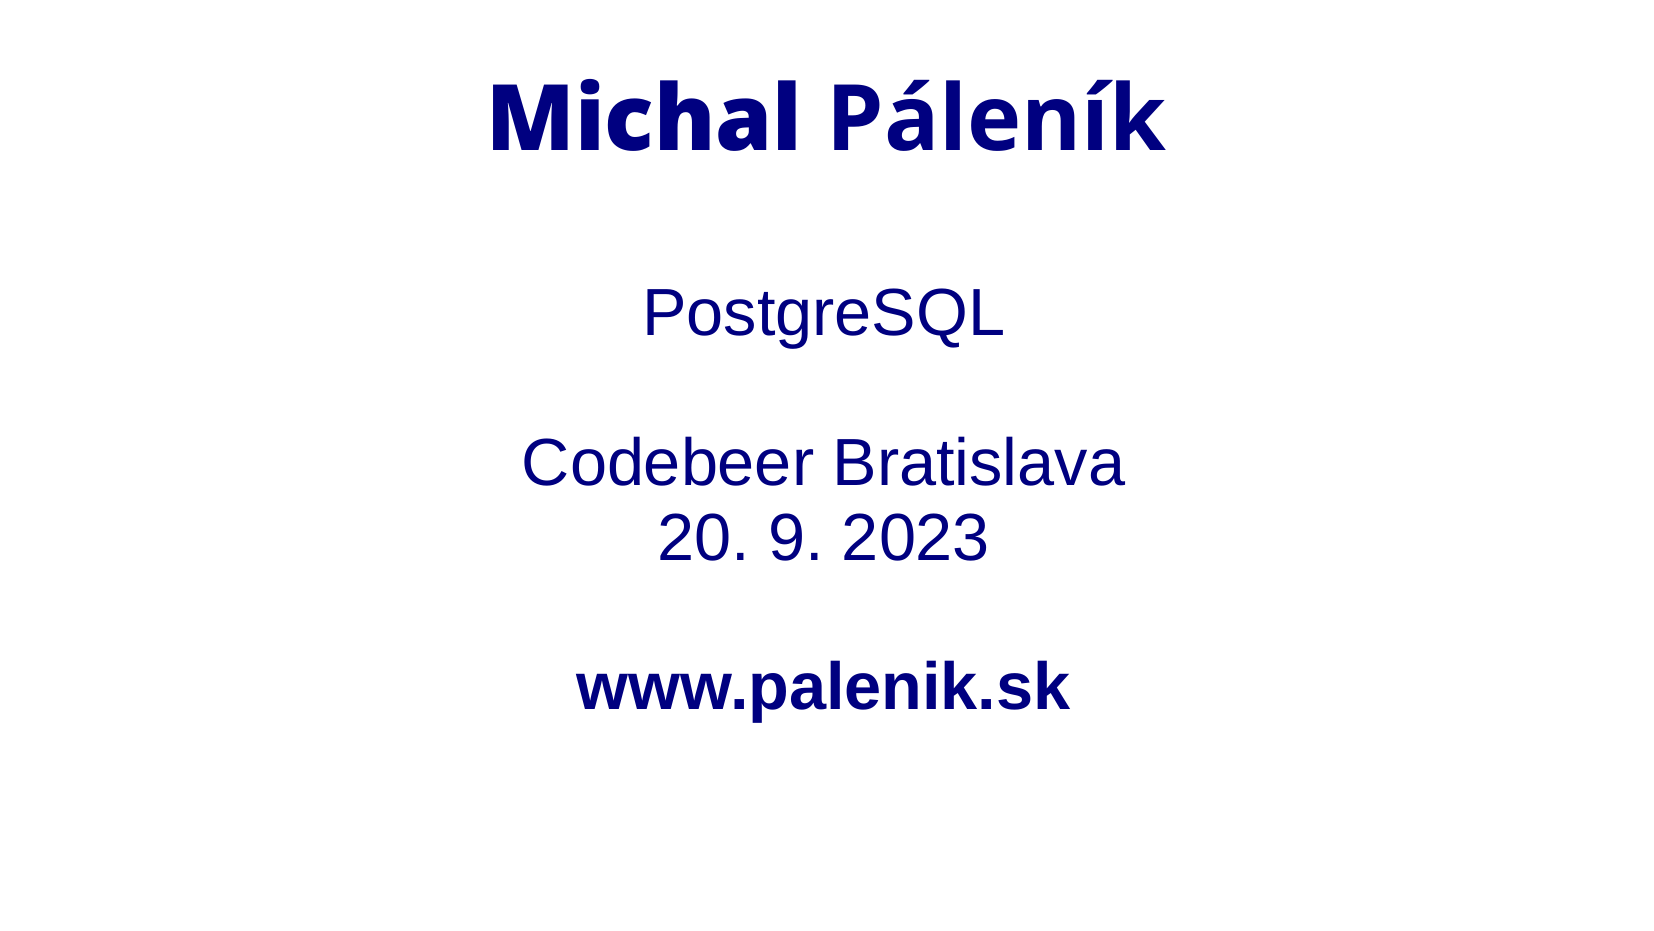

# Michal Páleník
PostgreSQL
Codebeer Bratislava
20. 9. 2023
www.palenik.sk